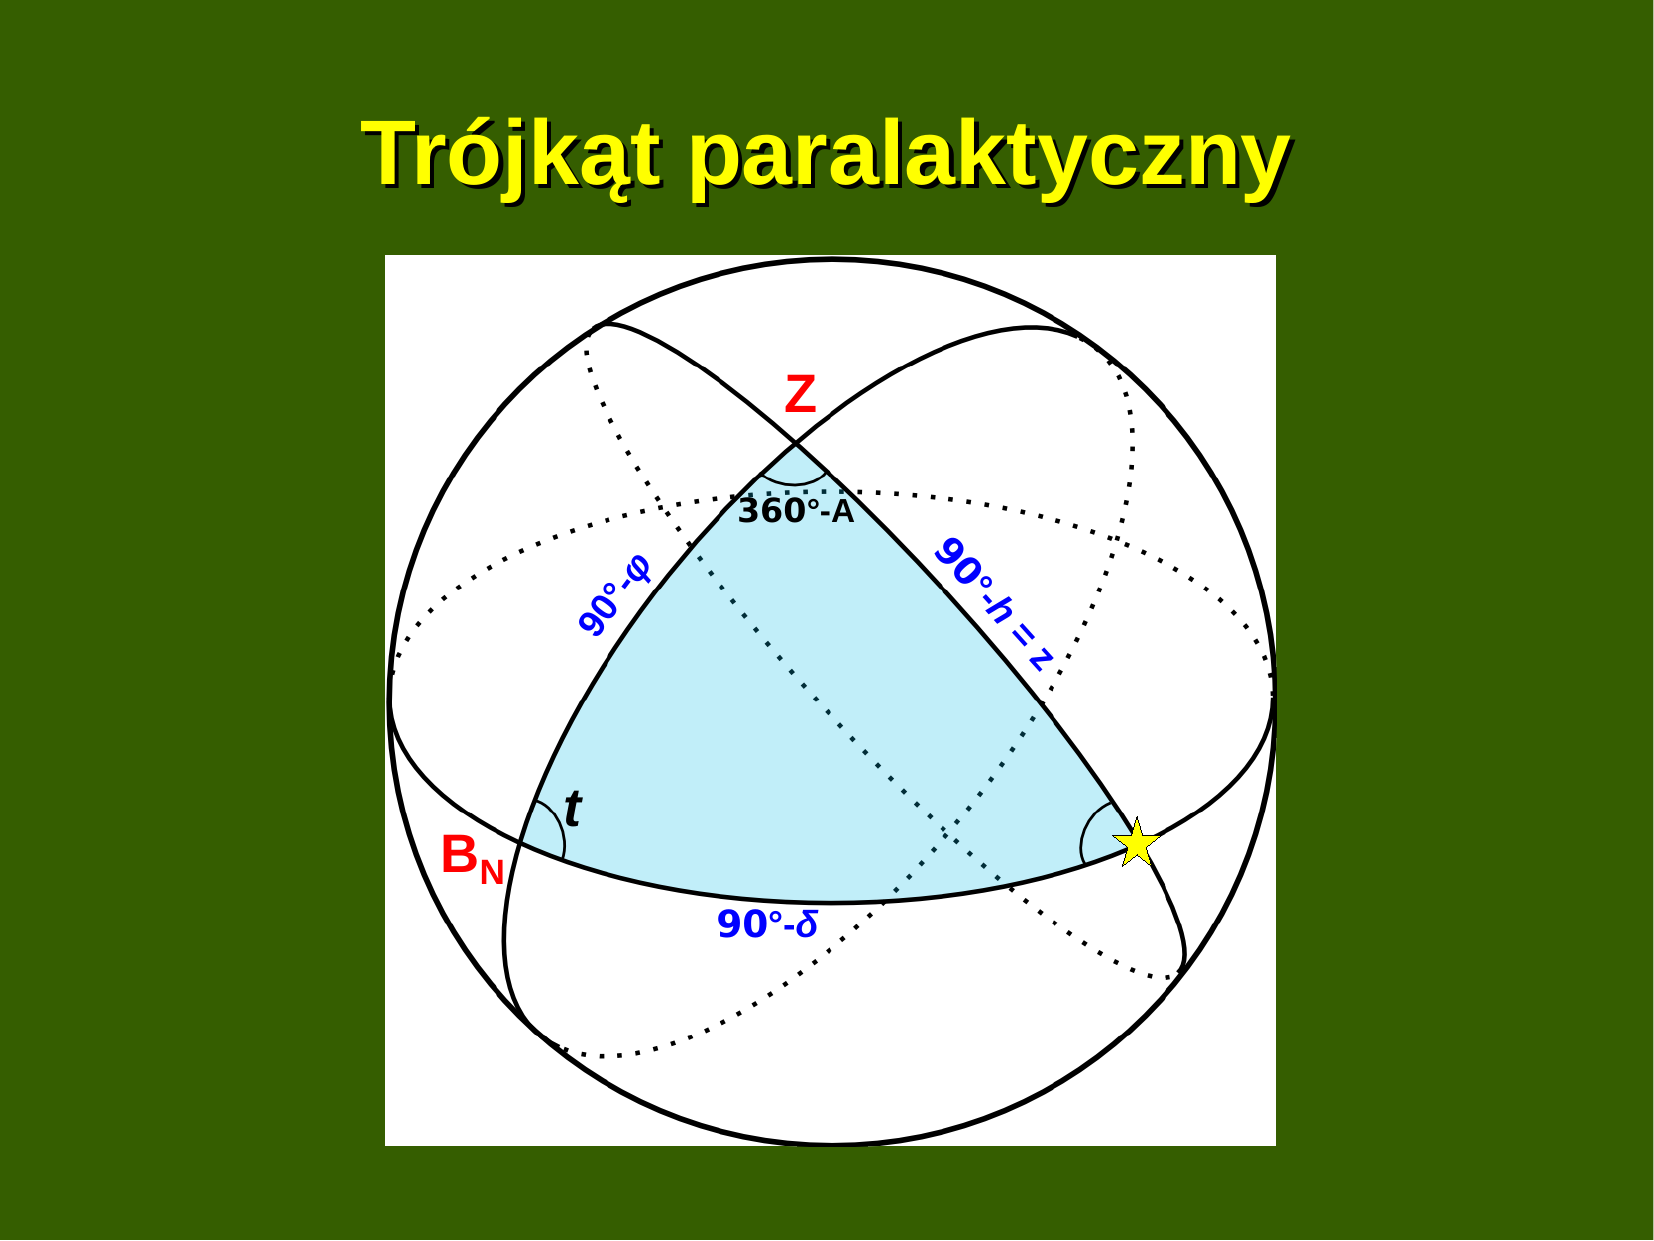

# Trójkąt paralaktyczny
Z
360°-A
90°-φ
90°-h = z
t
BN
90°-δ